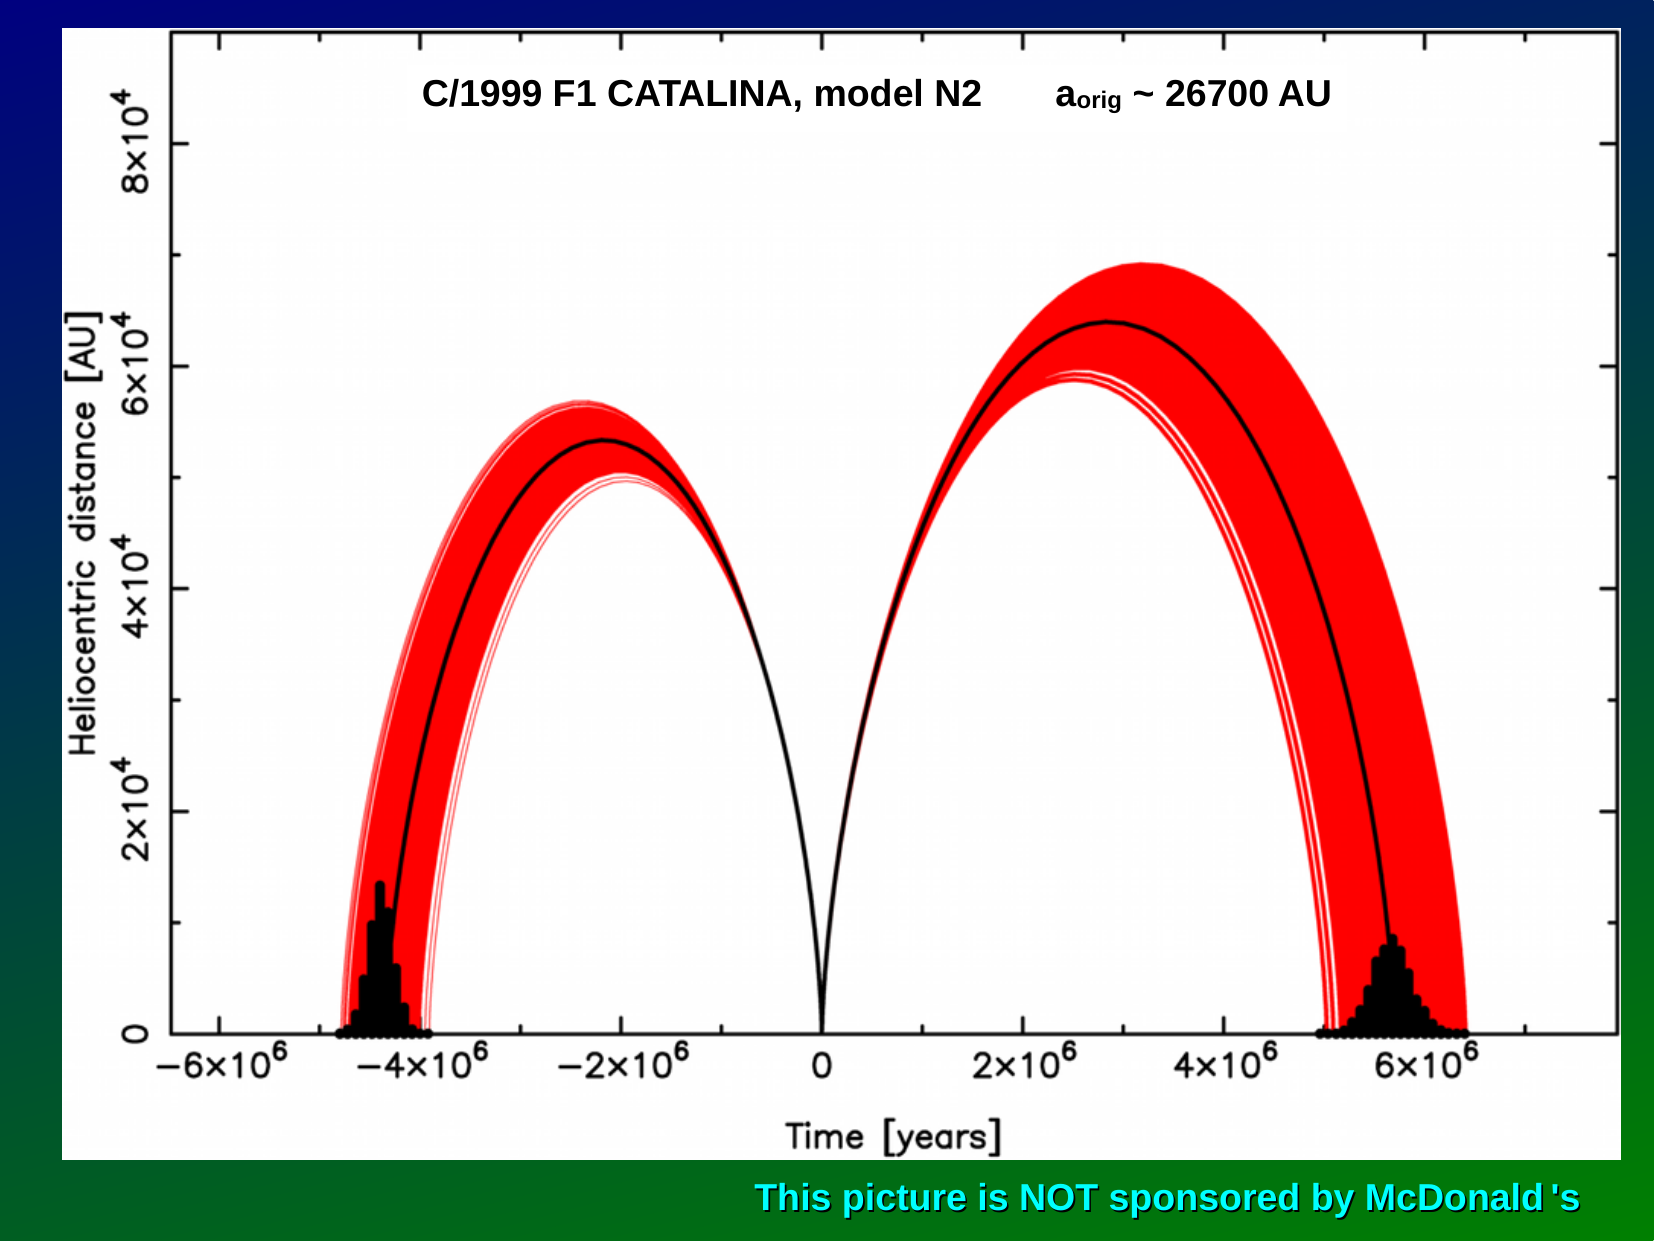

C/1999 F1 CATALINA, model N2 aorig ~ 26700 AU
This picture is NOT sponsored by McDonald 's